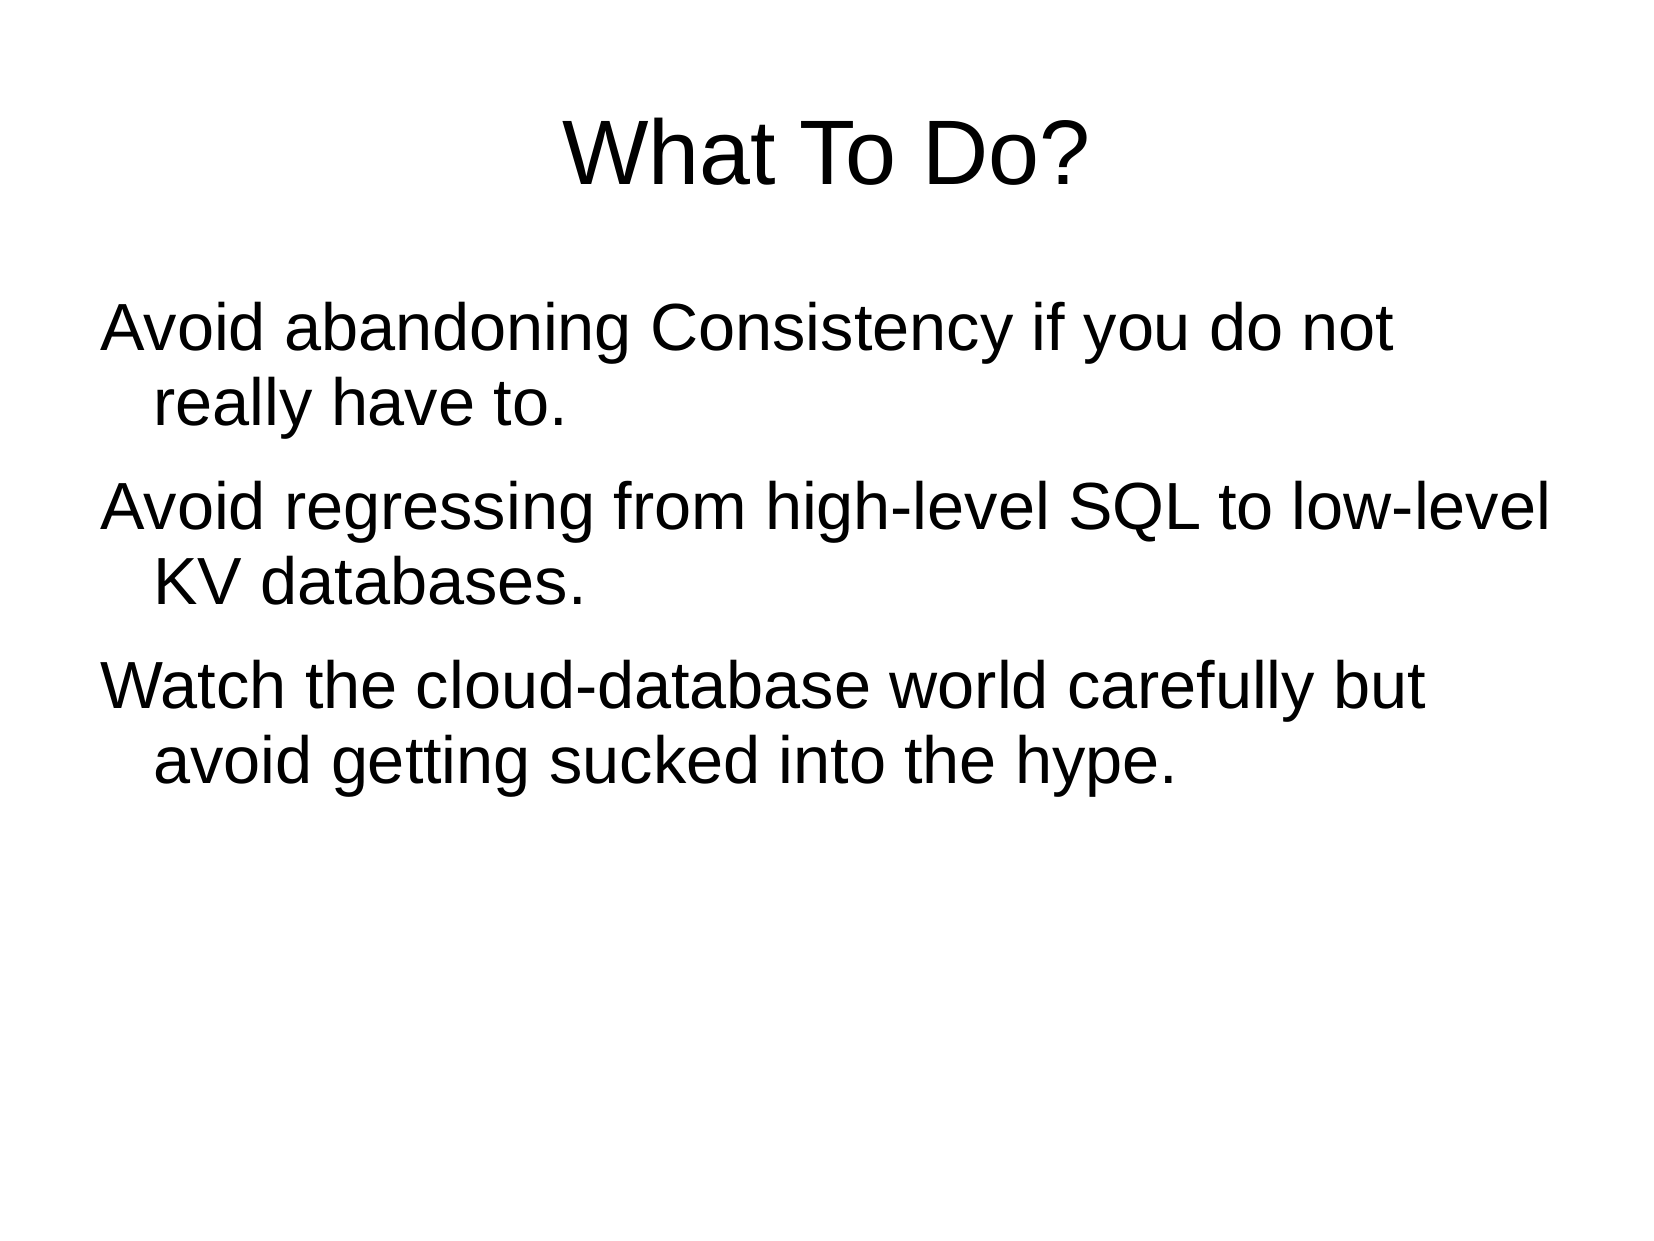

# What To Do?
Avoid abandoning Consistency if you do not really have to.
Avoid regressing from high-level SQL to low-level KV databases.
Watch the cloud-database world carefully but avoid getting sucked into the hype.